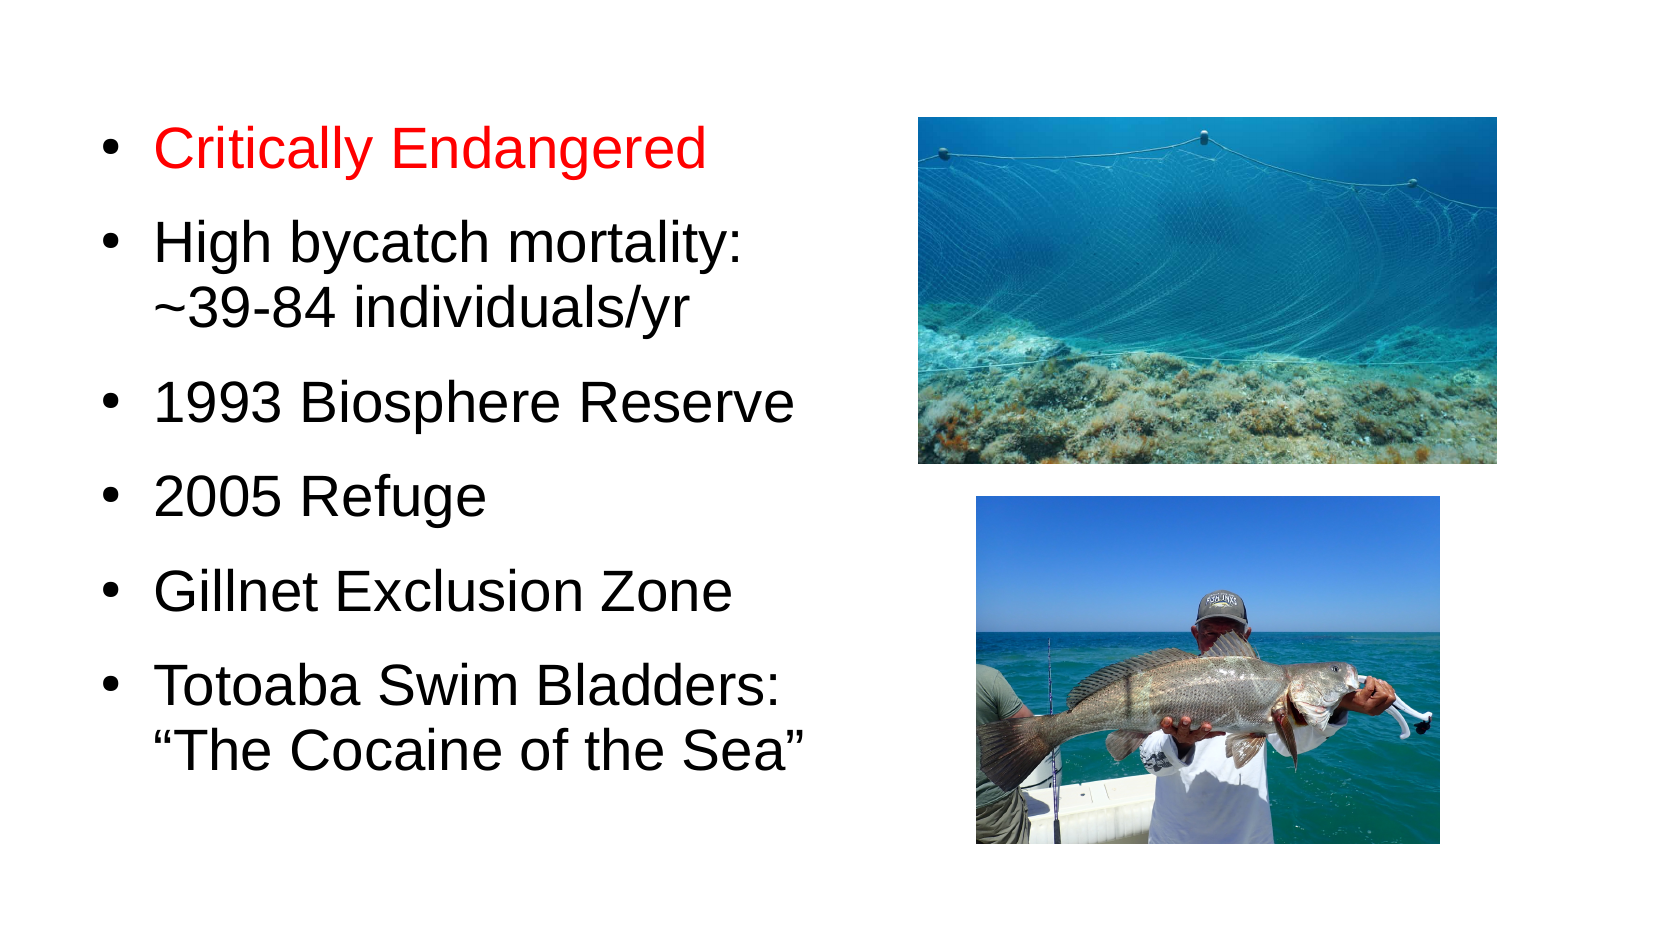

# Critically Endangered
High bycatch mortality: ~39-84 individuals/yr
1993 Biosphere Reserve
2005 Refuge
Gillnet Exclusion Zone
Totoaba Swim Bladders: “The Cocaine of the Sea”